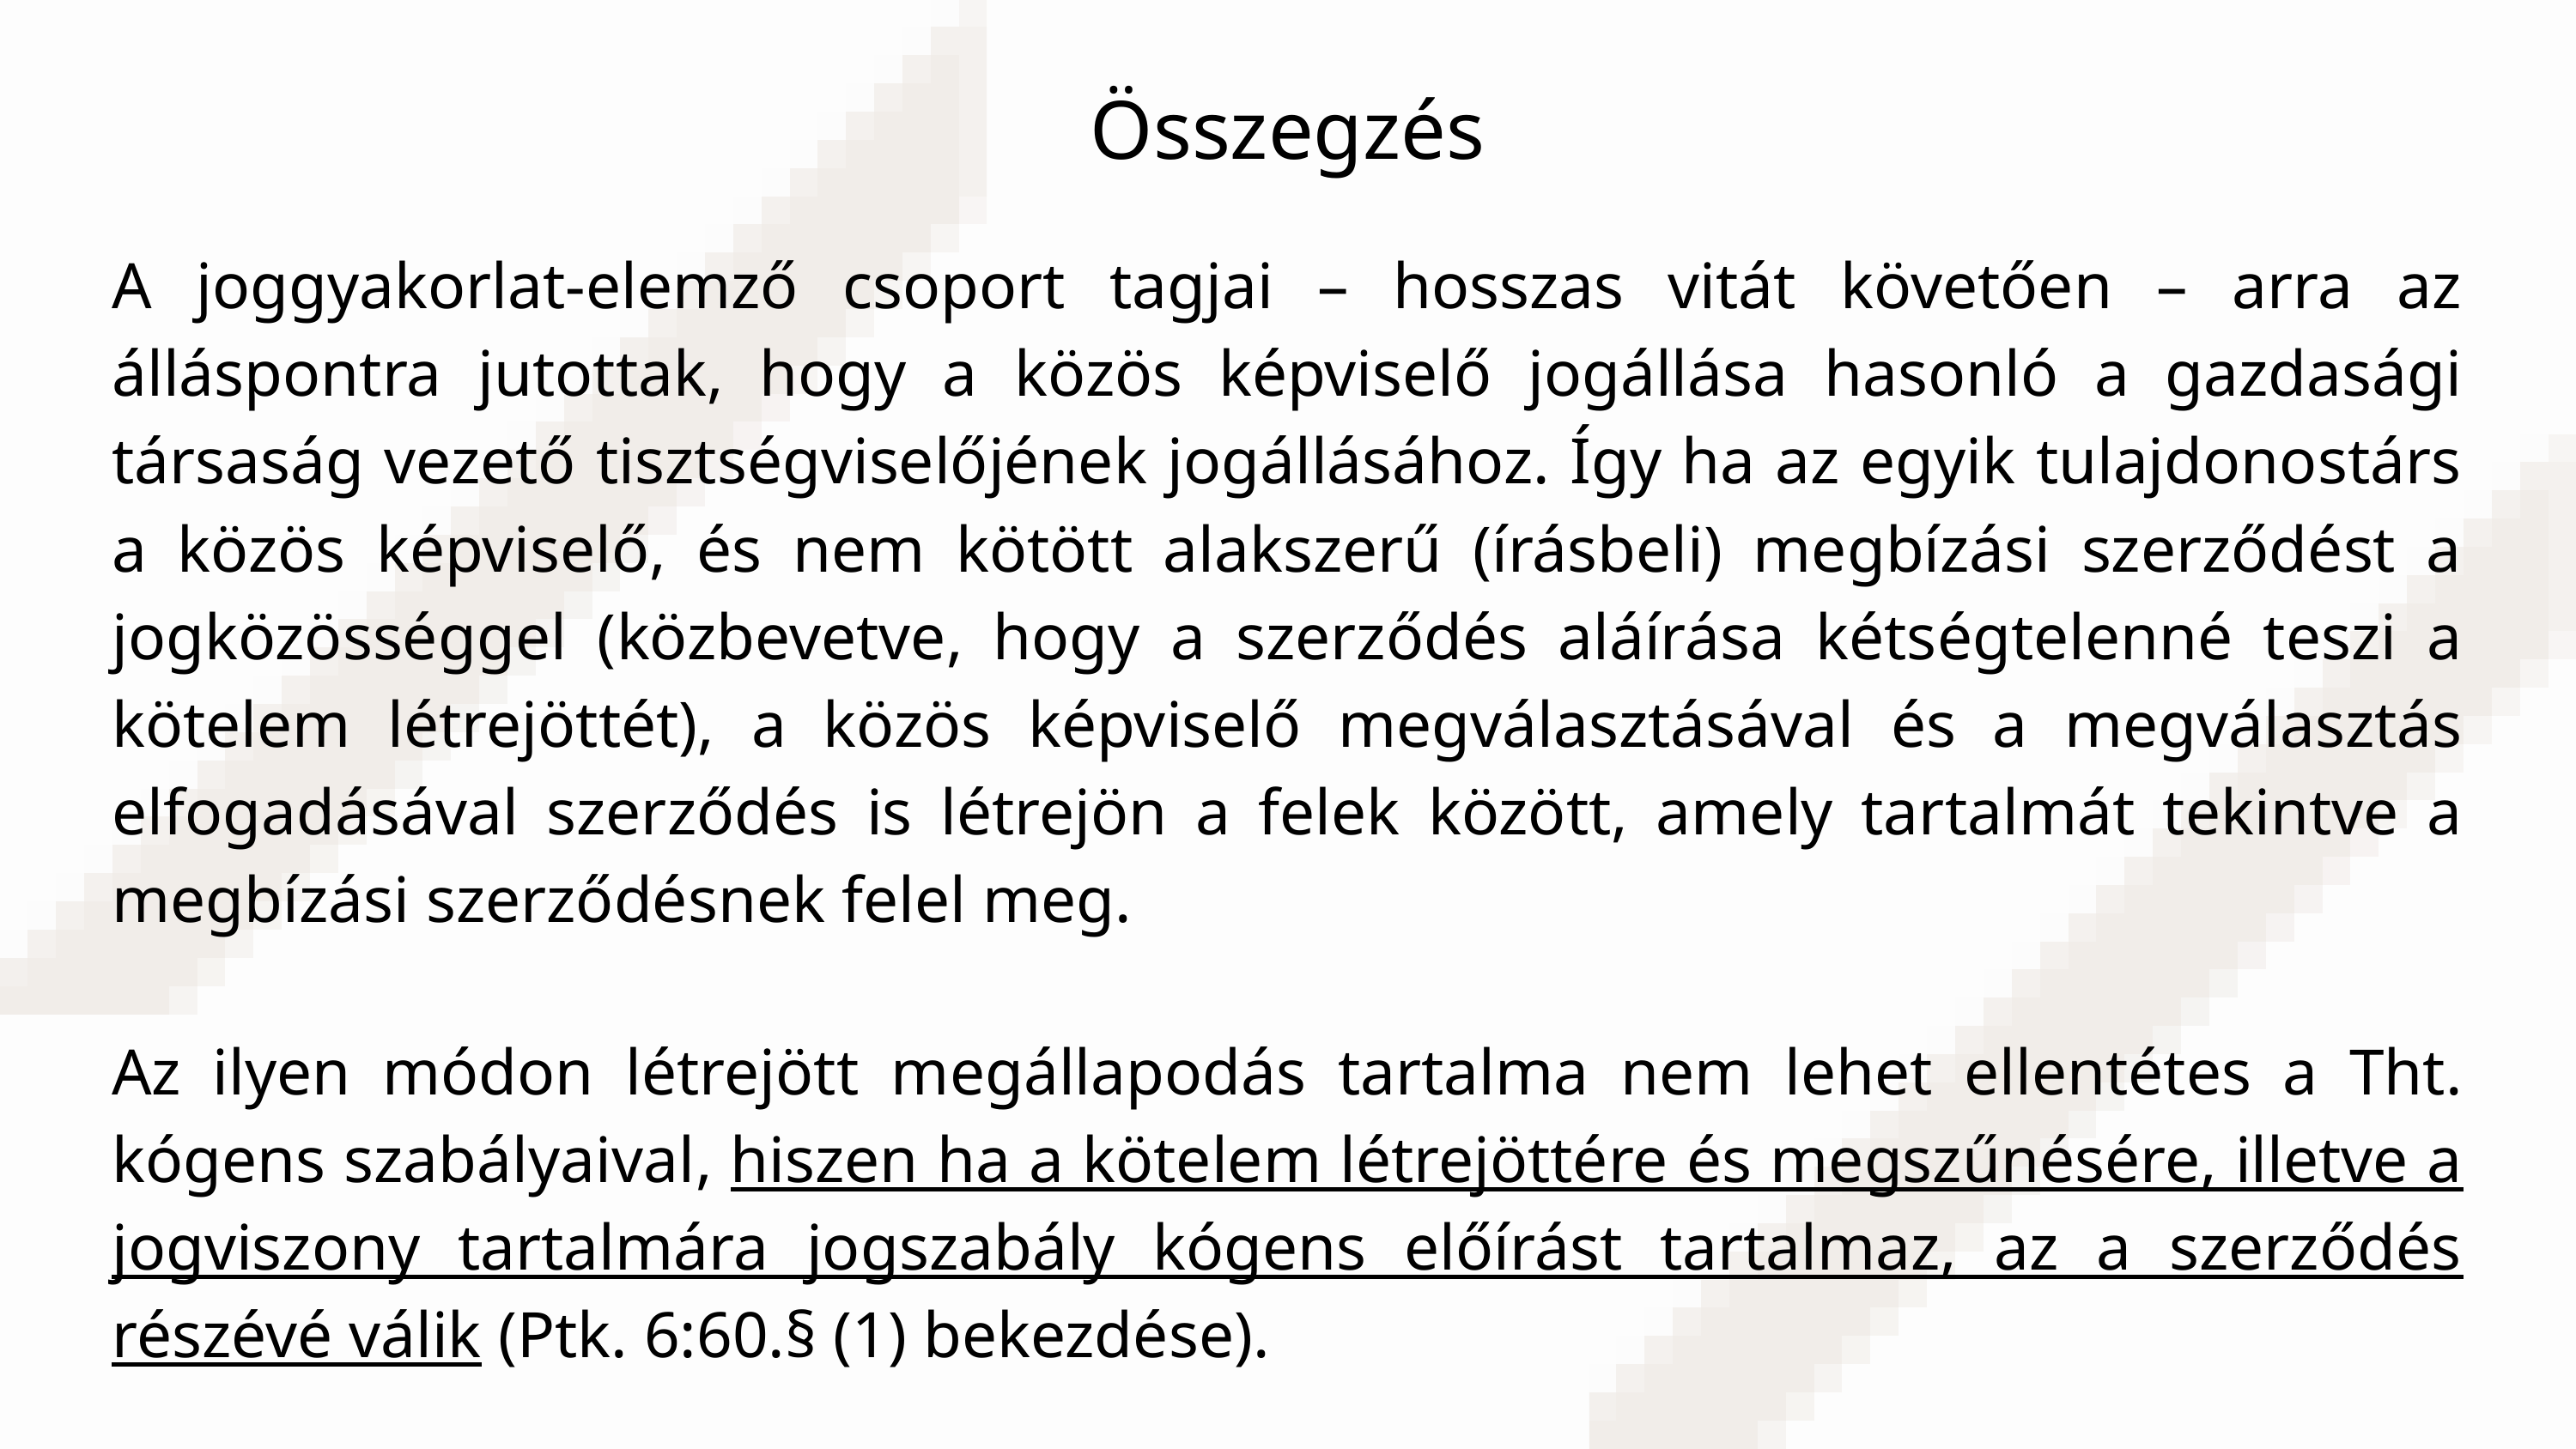

Összegzés
A joggyakorlat-elemző csoport tagjai – hosszas vitát követően – arra az álláspontra jutottak, hogy a közös képviselő jogállása hasonló a gazdasági társaság vezető tisztségviselőjének jogállásához. Így ha az egyik tulajdonostárs a közös képviselő, és nem kötött alakszerű (írásbeli) megbízási szerződést a jogközösséggel (közbevetve, hogy a szerződés aláírása kétségtelenné teszi a kötelem létrejöttét), a közös képviselő megválasztásával és a megválasztás elfogadásával szerződés is létrejön a felek között, amely tartalmát tekintve a megbízási szerződésnek felel meg.
Az ilyen módon létrejött megállapodás tartalma nem lehet ellentétes a Tht. kógens szabályaival, hiszen ha a kötelem létrejöttére és megszűnésére, illetve a jogviszony tartalmára jogszabály kógens előírást tartalmaz, az a szerződés részévé válik (Ptk. 6:60.§ (1) bekezdése).